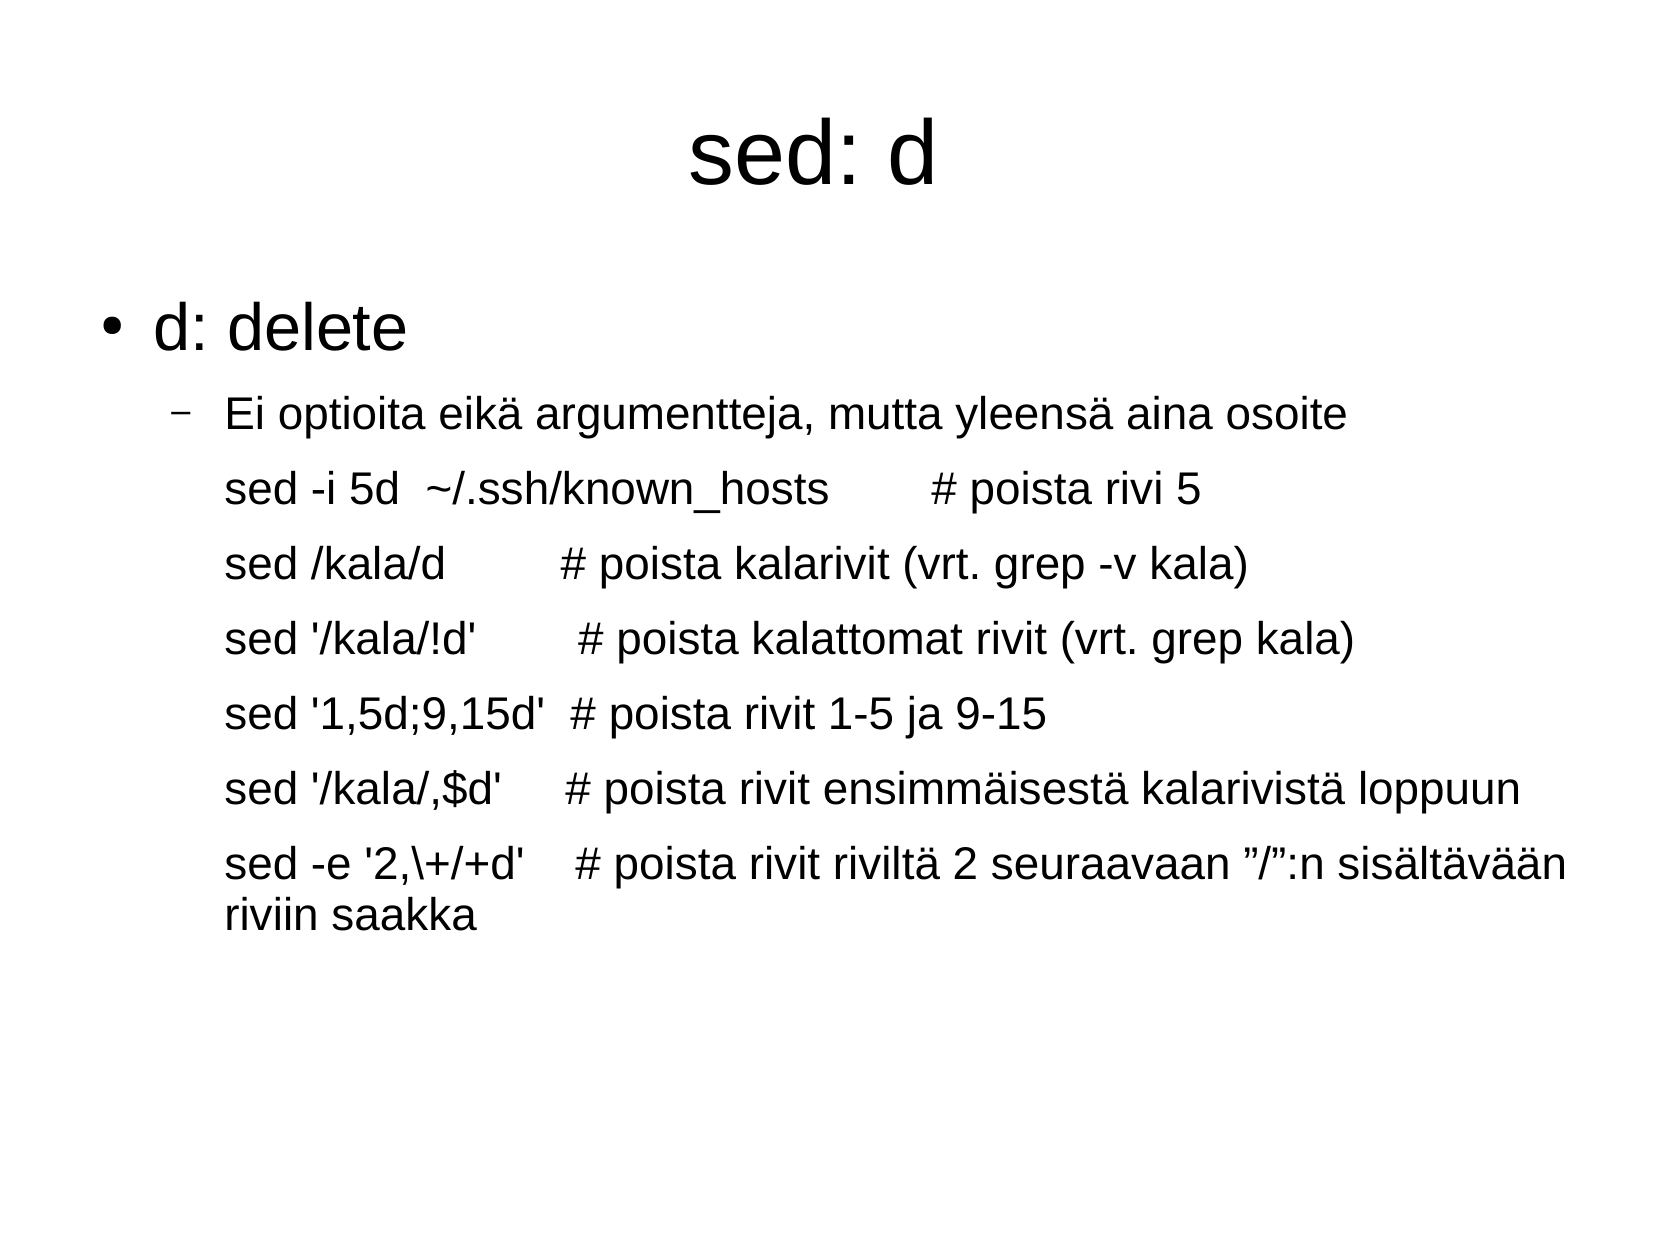

# sed: d
d: delete
Ei optioita eikä argumentteja, mutta yleensä aina osoite
sed -i 5d ~/.ssh/known_hosts # poista rivi 5
sed /kala/d # poista kalarivit (vrt. grep -v kala)
sed '/kala/!d' # poista kalattomat rivit (vrt. grep kala)
sed '1,5d;9,15d' # poista rivit 1-5 ja 9-15
sed '/kala/,$d' # poista rivit ensimmäisestä kalarivistä loppuun
sed -e '2,\+/+d' # poista rivit riviltä 2 seuraavaan ”/”:n sisältävään riviin saakka